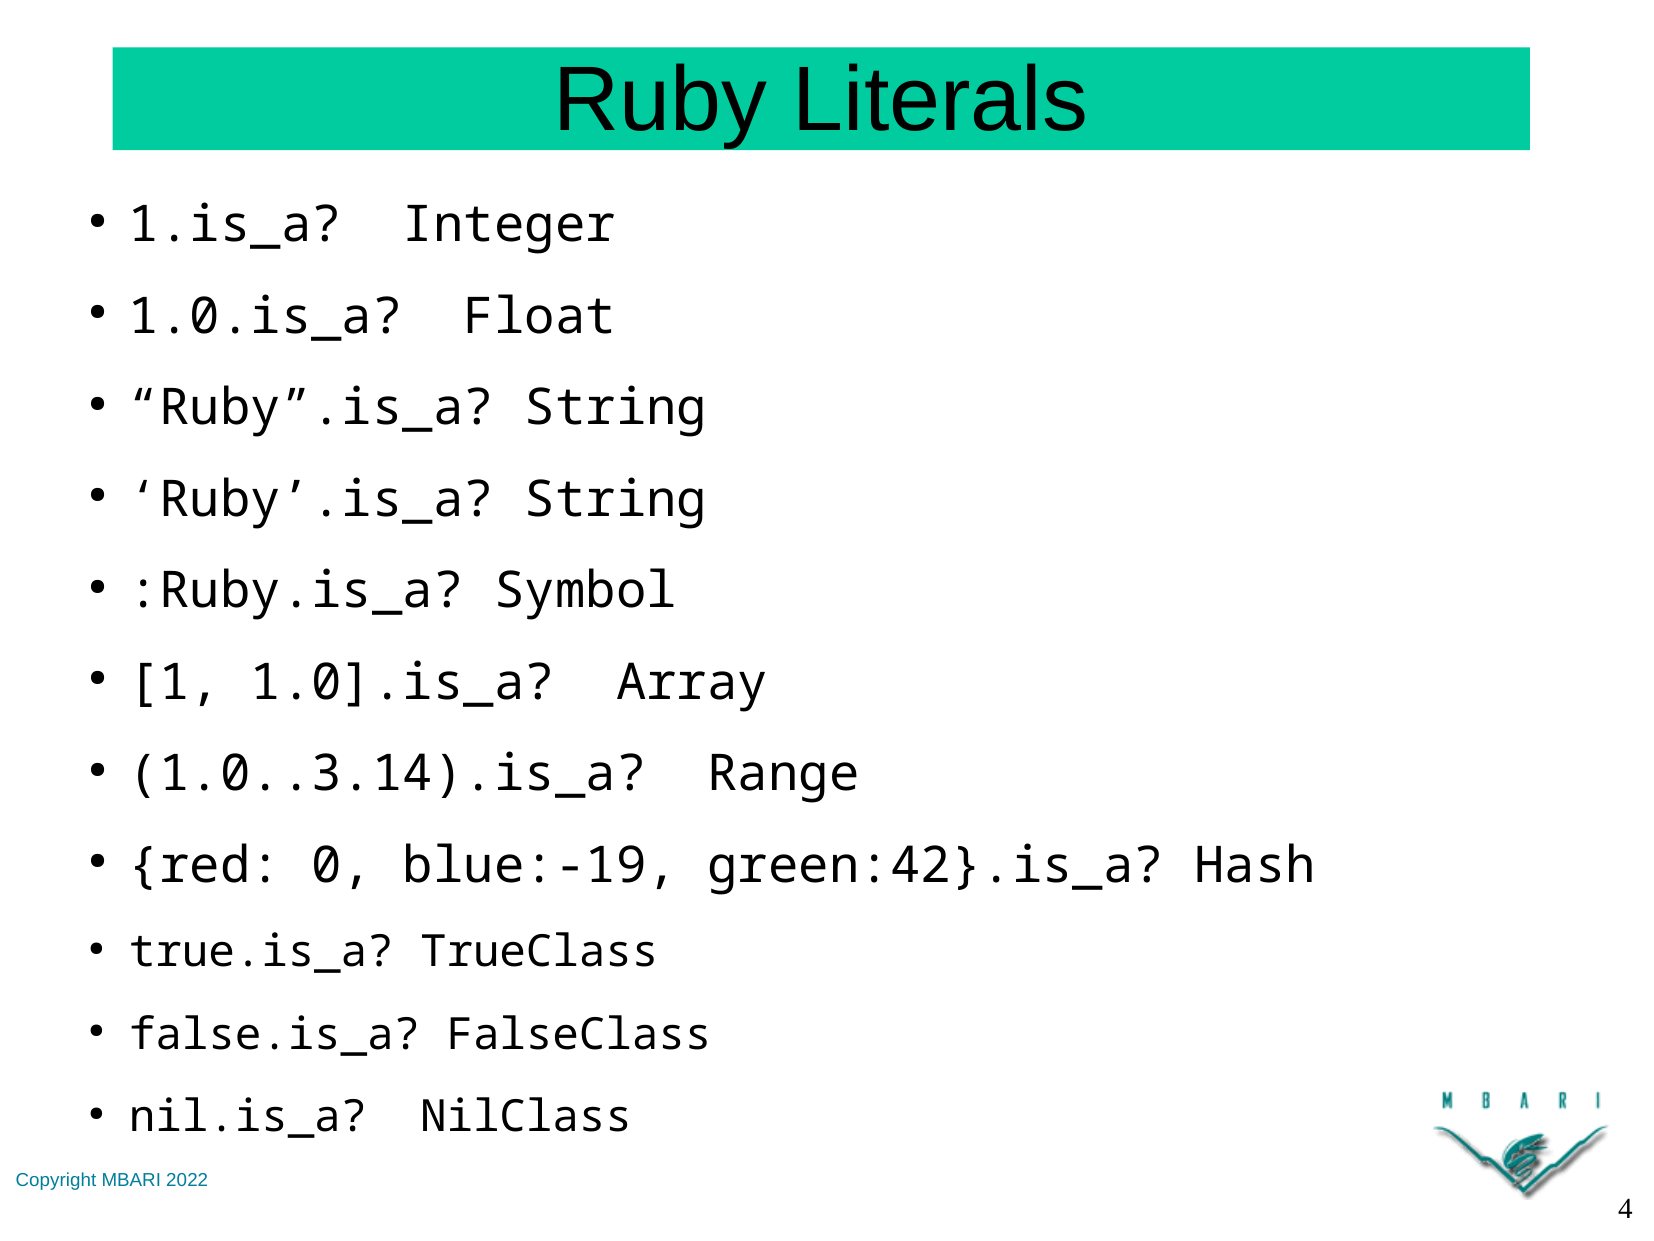

# Ruby Literals
1.is_a? Integer
1.0.is_a? Float
“Ruby”.is_a? String
‘Ruby’.is_a? String
:Ruby.is_a? Symbol
[1, 1.0].is_a? Array
(1.0..3.14).is_a? Range
{red: 0, blue:-19, green:42}.is_a? Hash
true.is_a? TrueClass
false.is_a? FalseClass
nil.is_a? NilClass